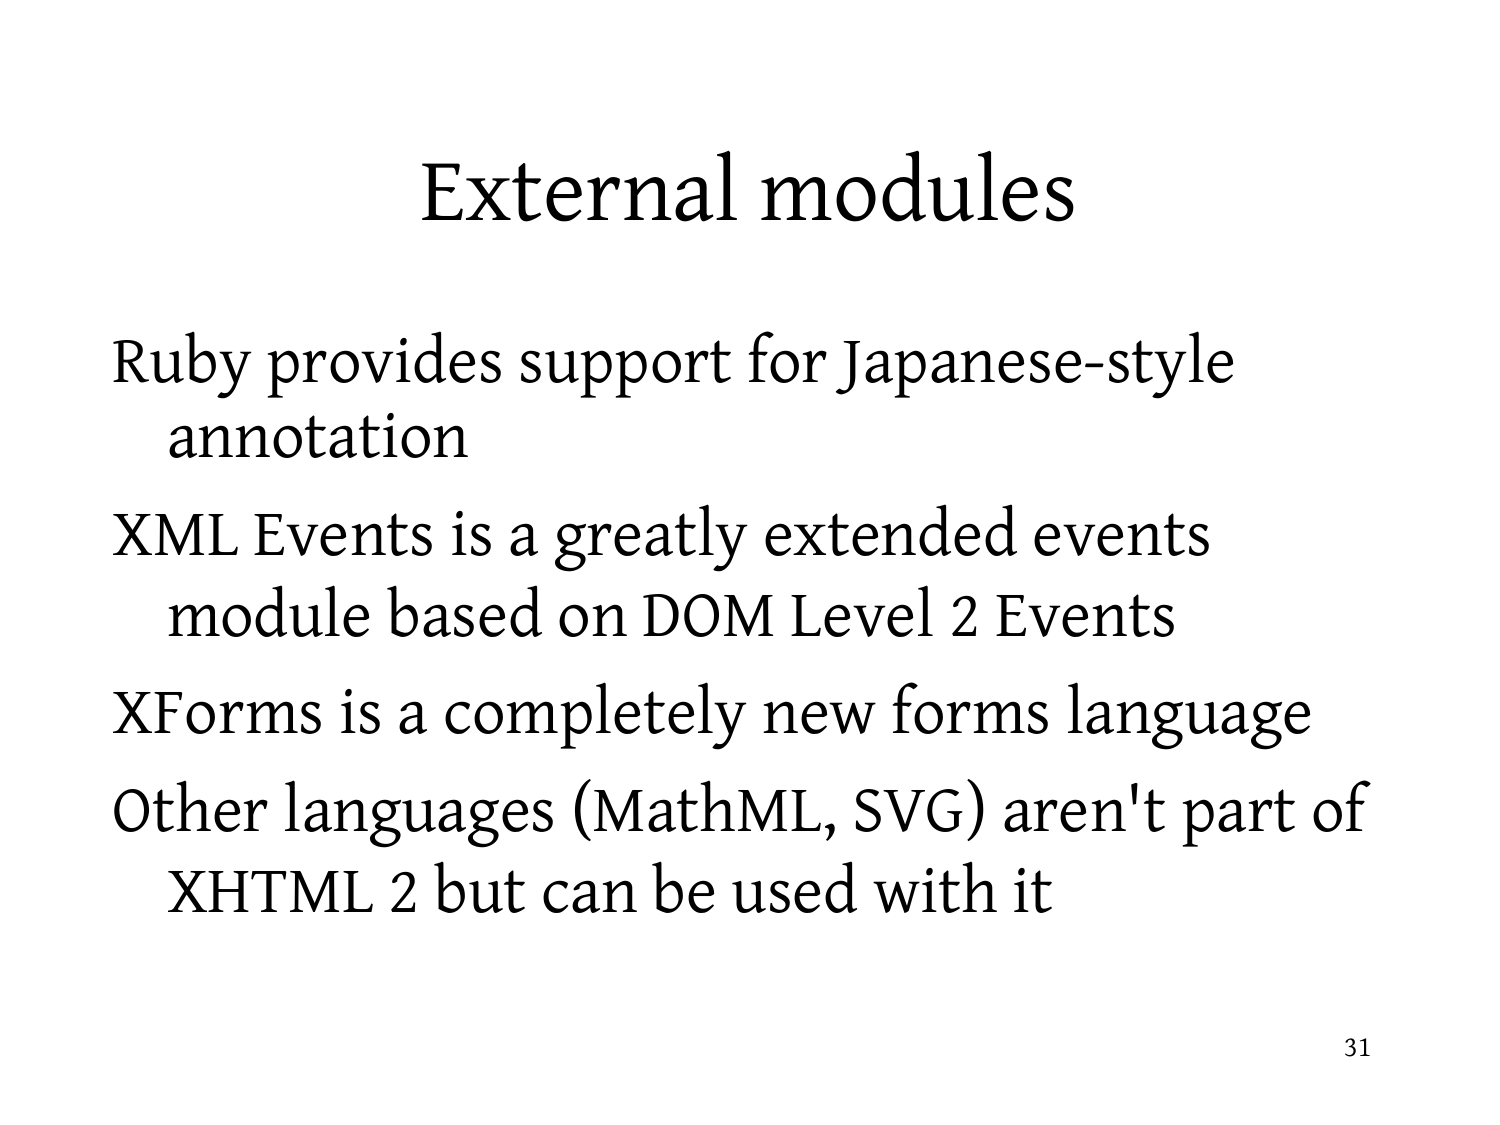

# External modules
Ruby provides support for Japanese-style annotation
XML Events is a greatly extended events module based on DOM Level 2 Events
XForms is a completely new forms language
Other languages (MathML, SVG) aren't part of XHTML 2 but can be used with it